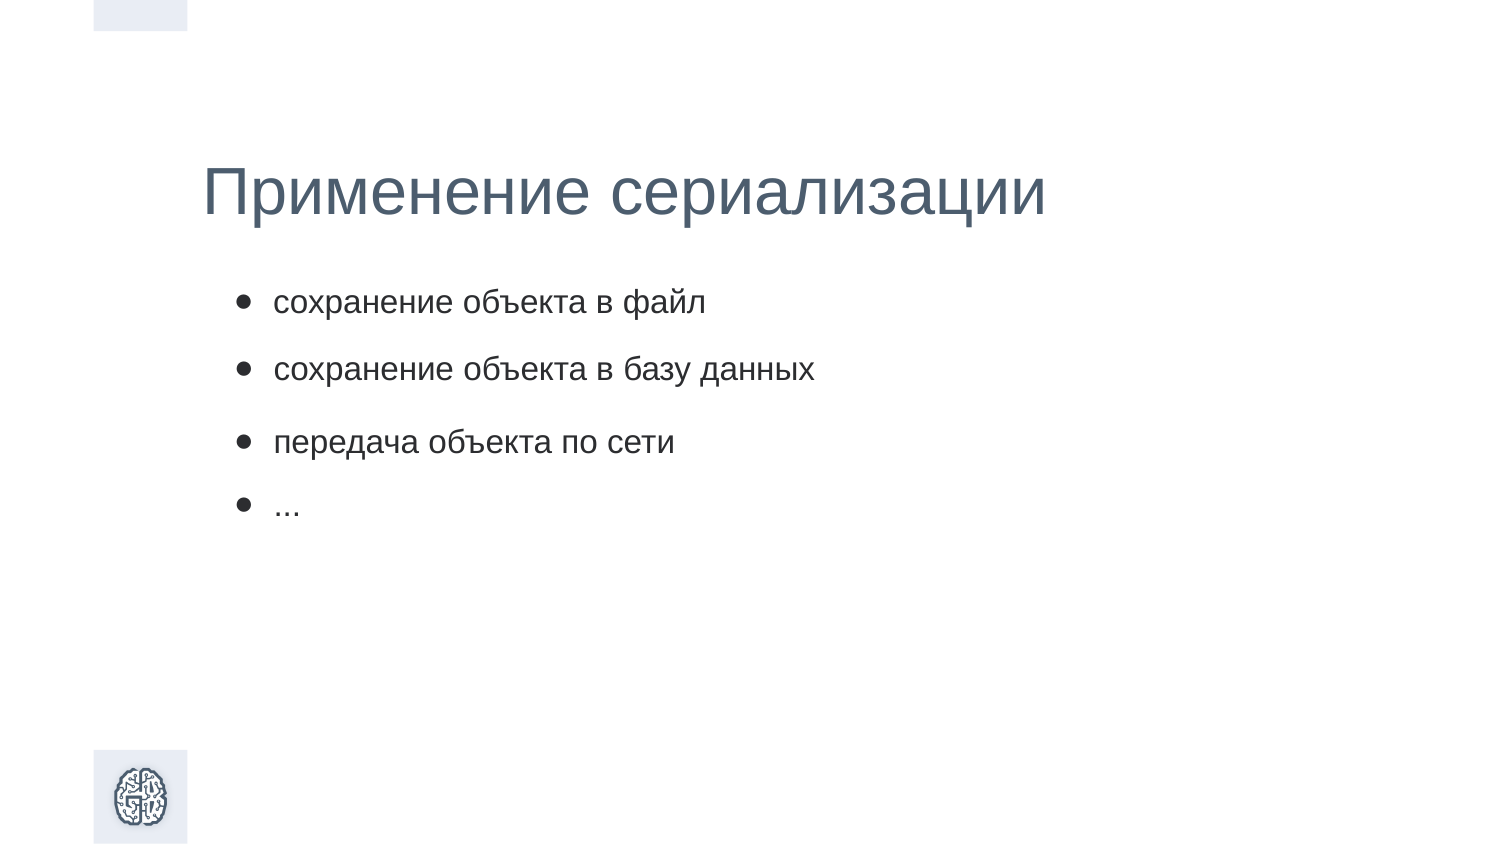

Применение сериализации
сохранение объекта в файл
сохранение объекта в базу данных
передача объекта по сети
...